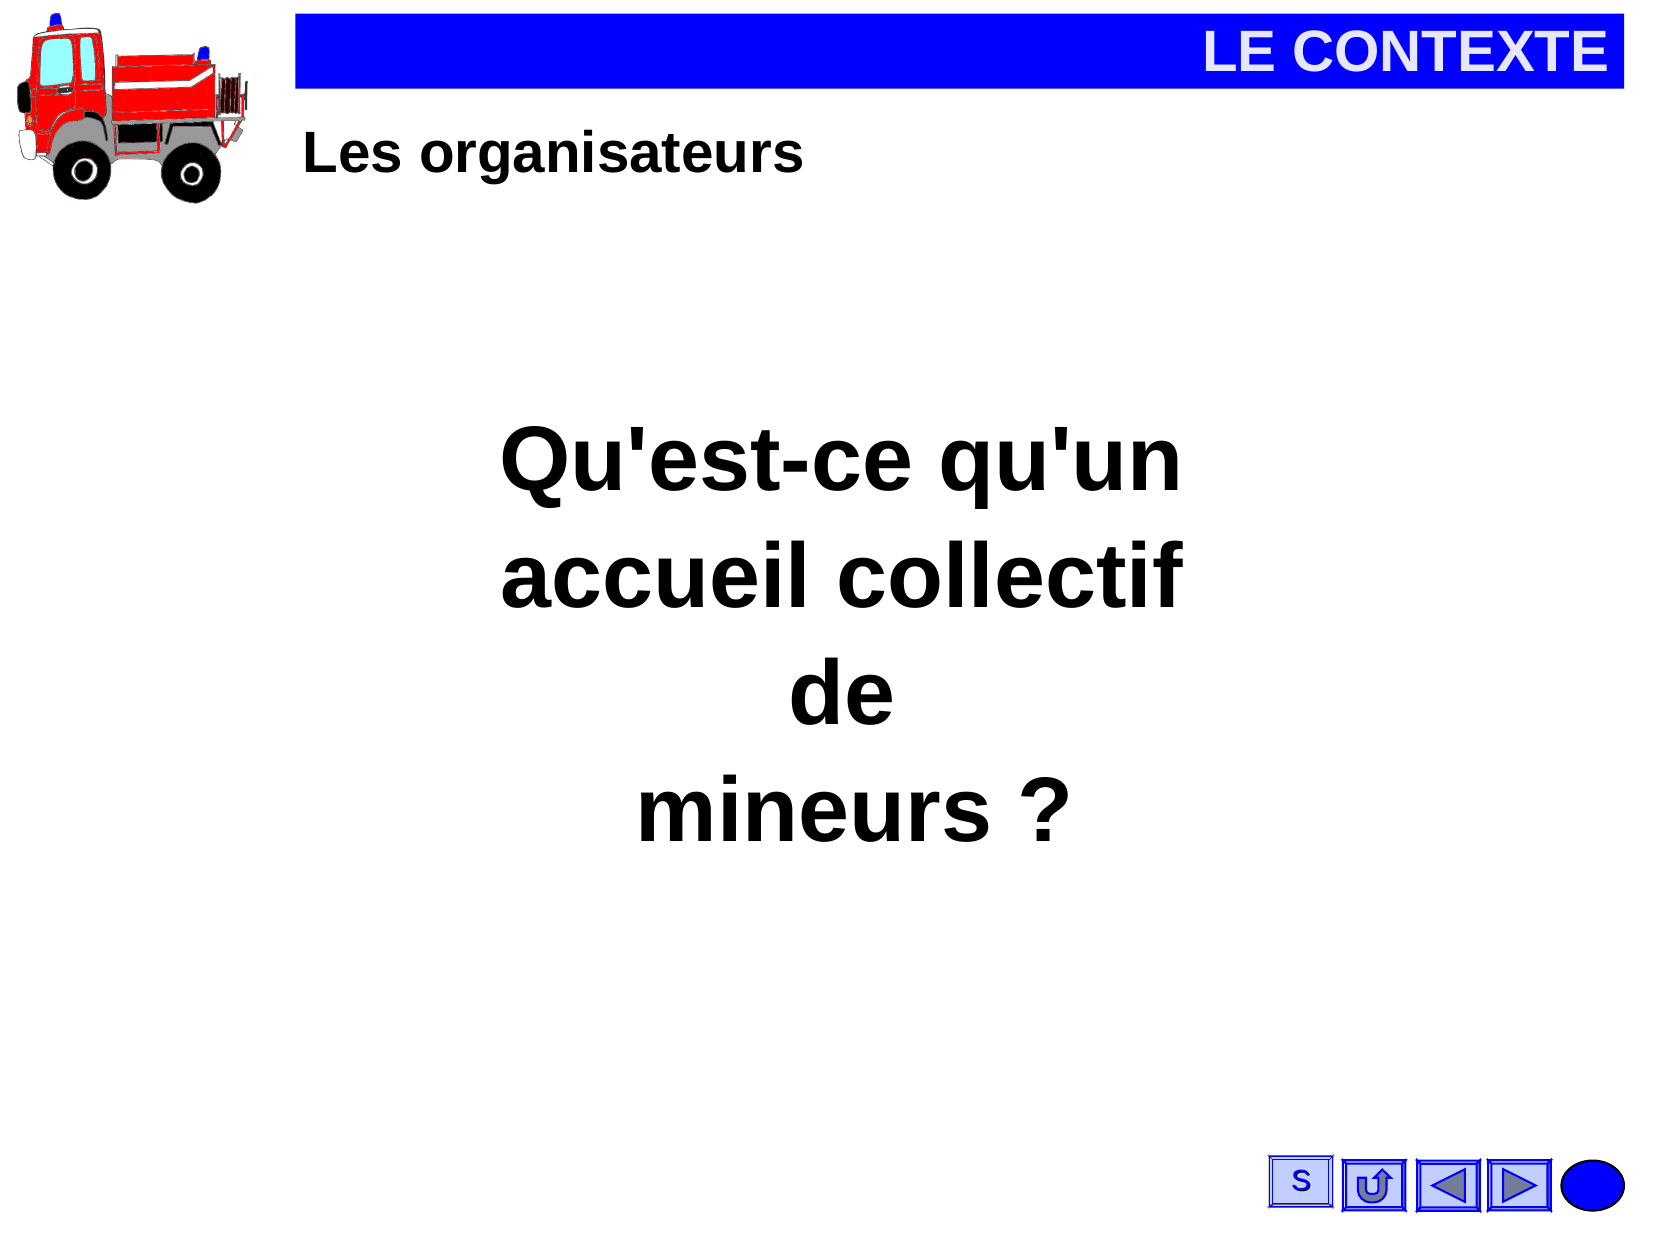

LE CONTEXTE
Les organisateurs
# Qu'est-ce qu'un
accueil collectif
de
mineurs ?